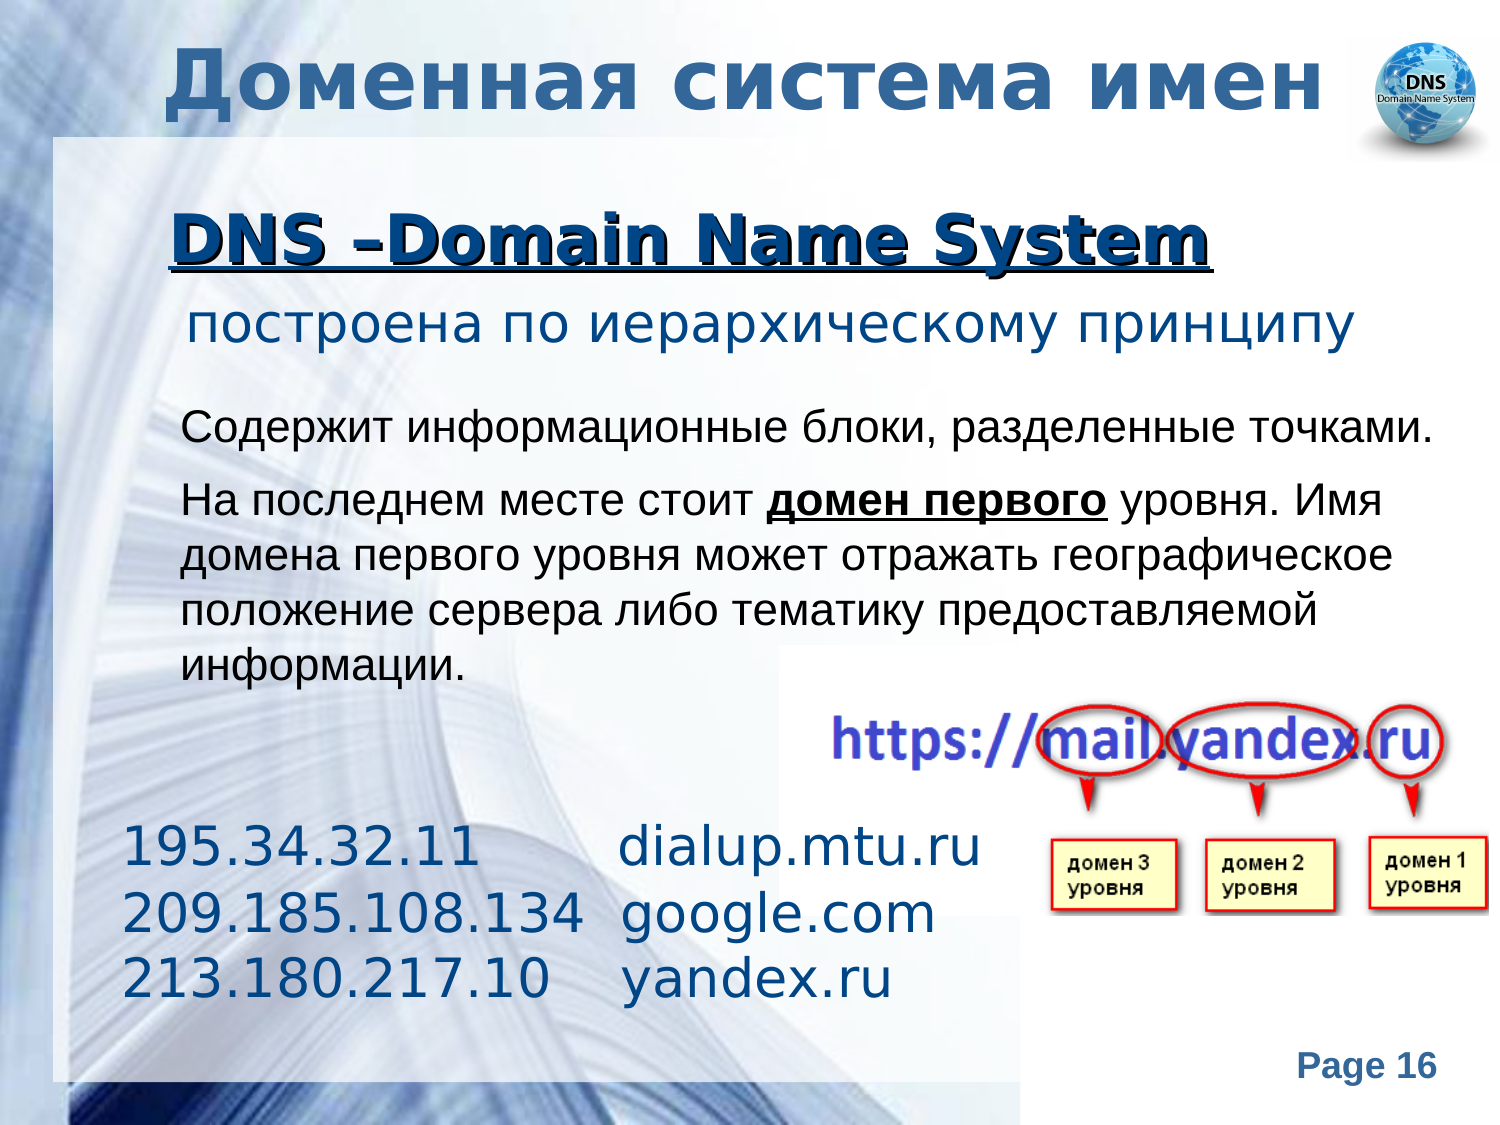

Доменная система имен
DNS –Domain Name System
 построена по иерархическому принципу
Содержит информационные блоки, разделенные точками.
На последнем месте стоит домен первого уровня. Имя домена первого уровня может отражать географическое положение сервера либо тематику предоставляемой информации.
195.34.32.11 dialup.mtu.ru
209.185.108.134 google.com
213.180.217.10 yandex.ru